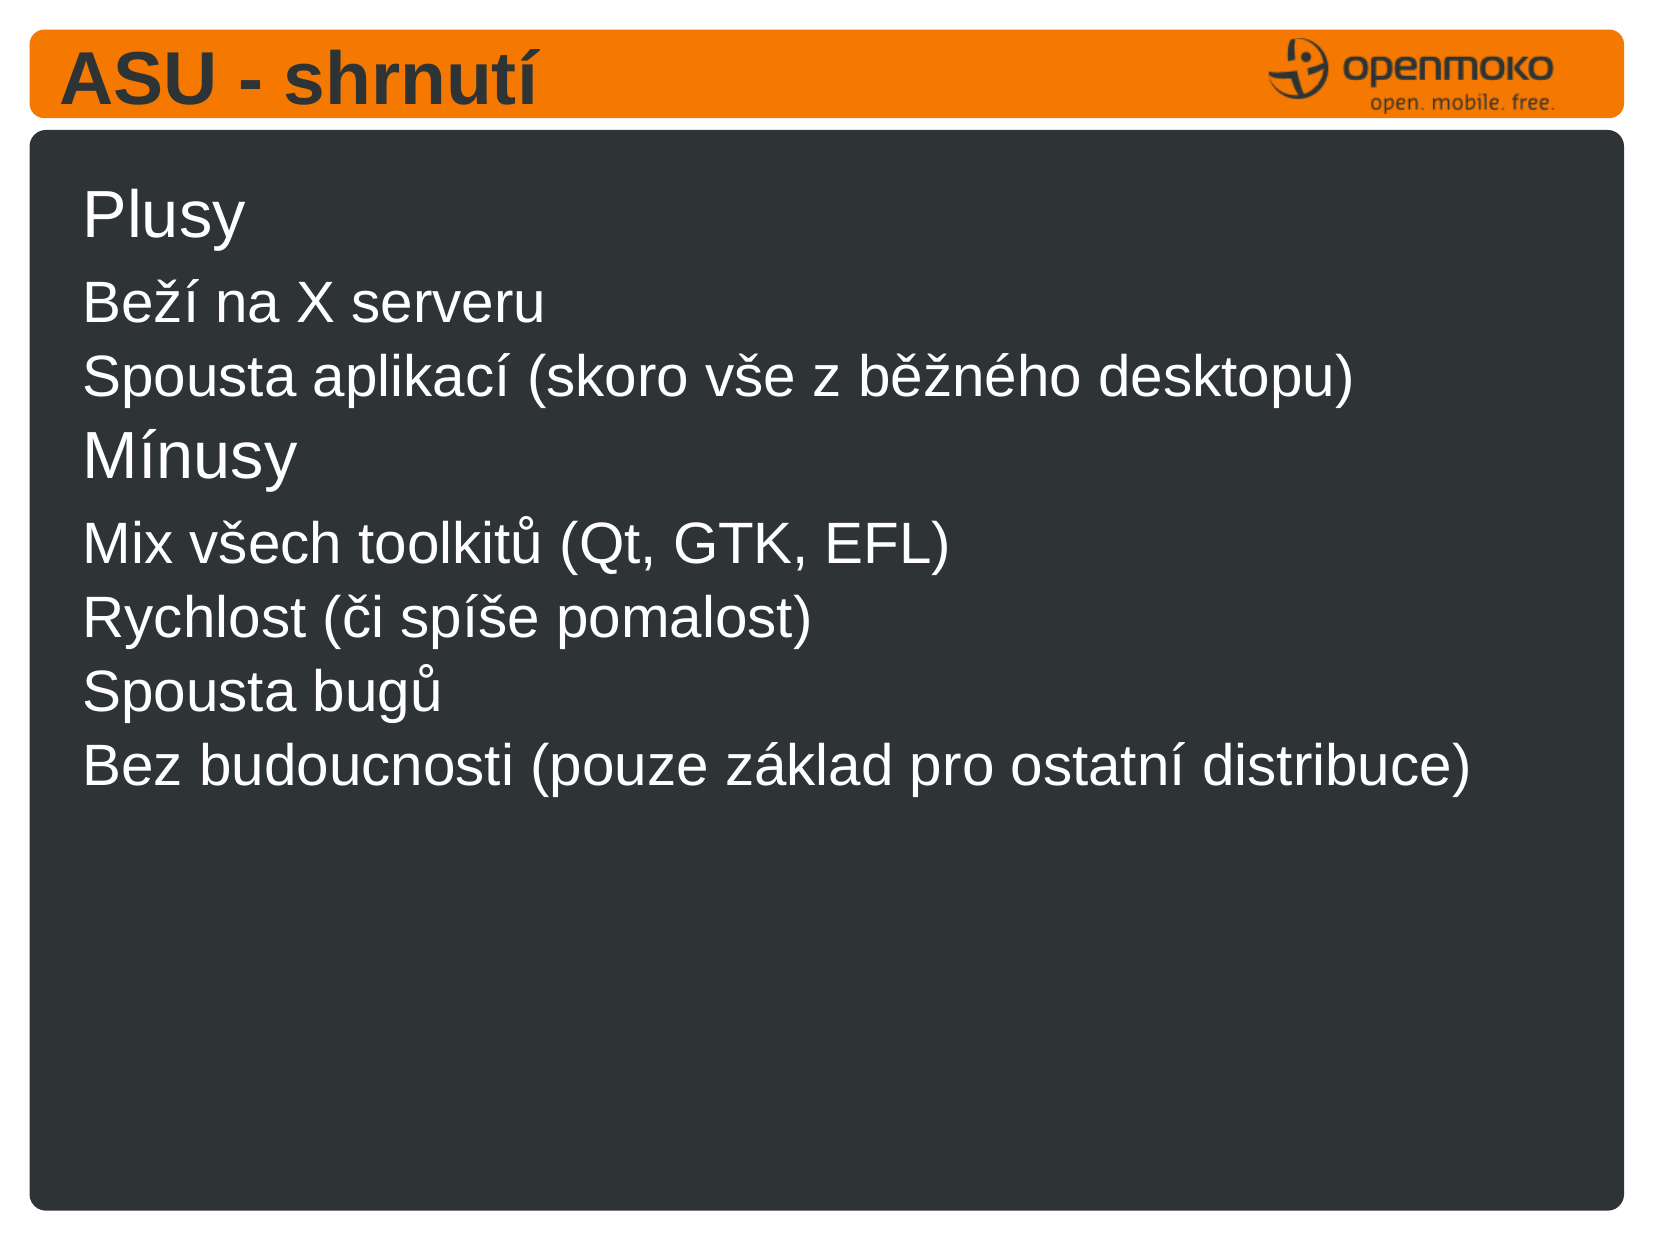

# ASU - shrnutí
Plusy
Beží na X serveru
Spousta aplikací (skoro vše z běžného desktopu)
Mínusy
Mix všech toolkitů (Qt, GTK, EFL)
Rychlost (či spíše pomalost)
Spousta bugů
Bez budoucnosti (pouze základ pro ostatní distribuce)